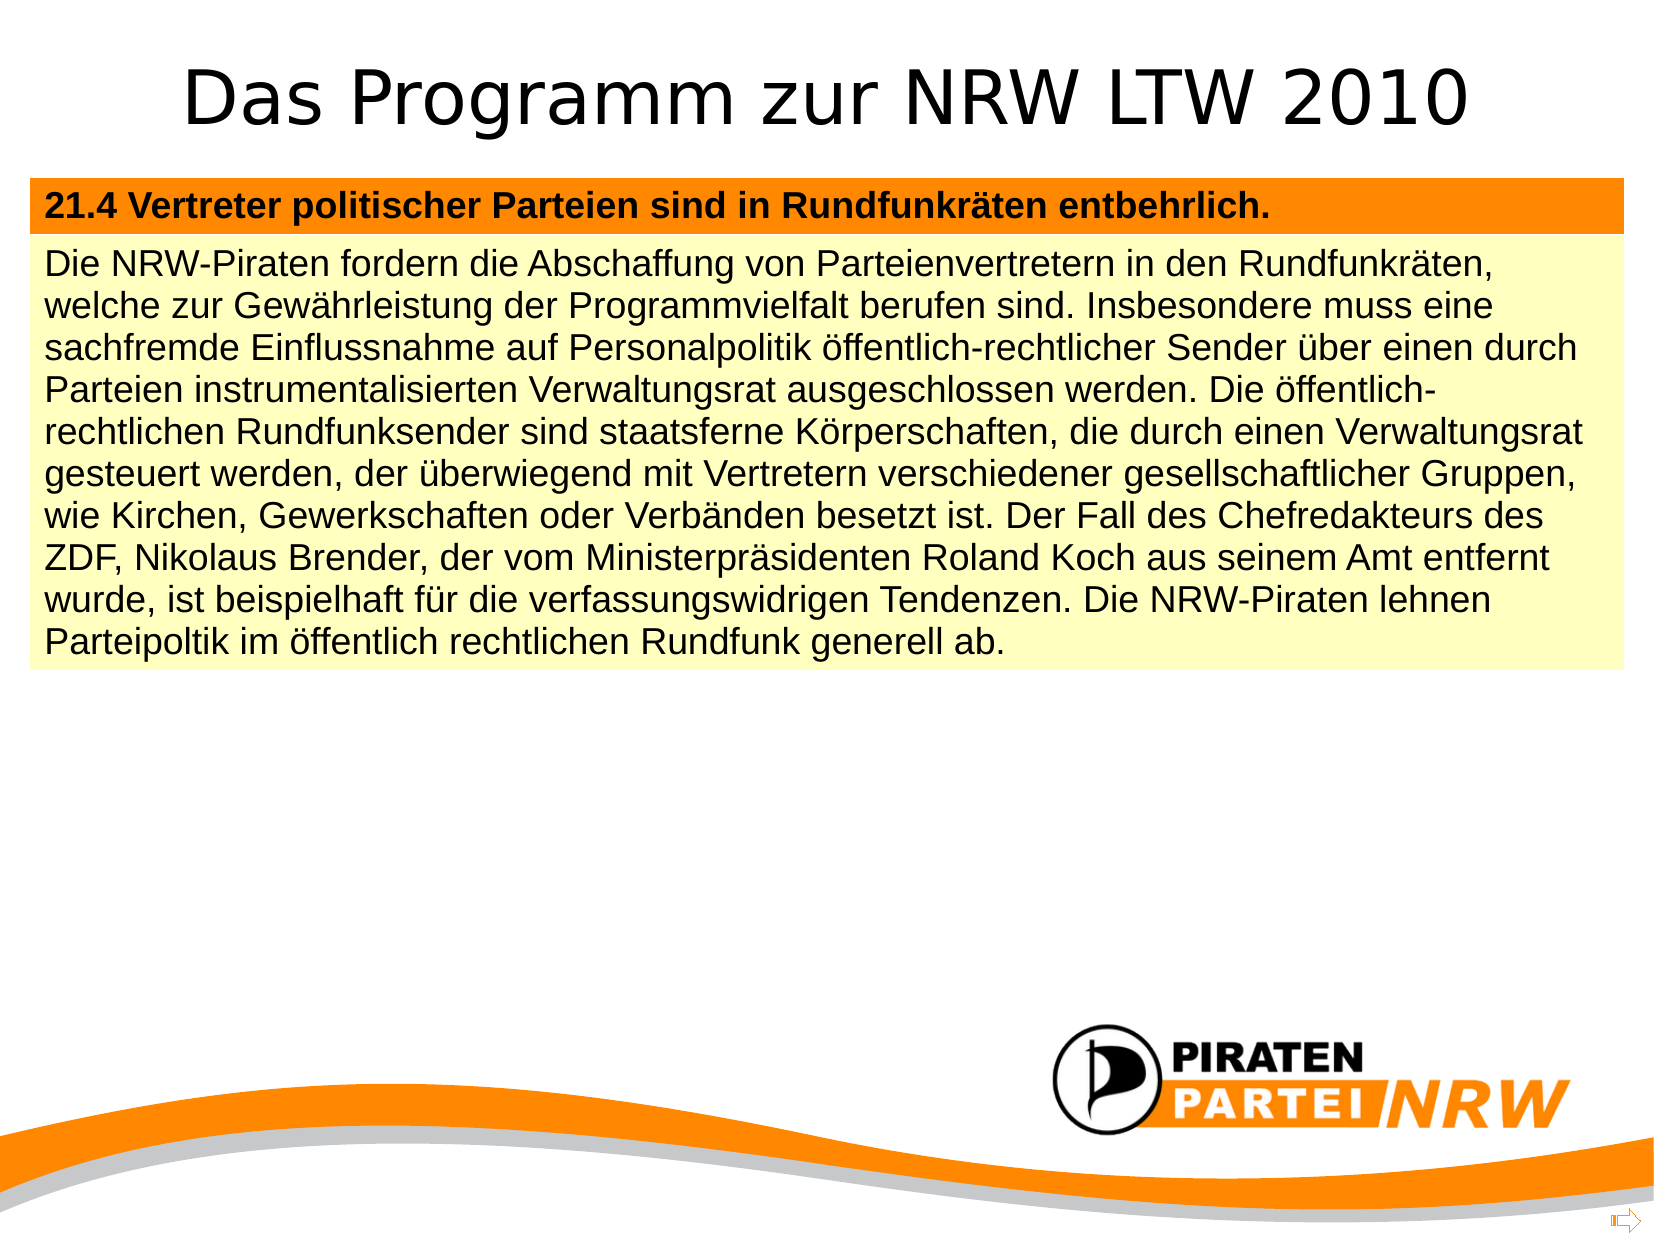

# Das Programm zur NRW LTW 2010
| 21.4 Vertreter politischer Parteien sind in Rundfunkräten entbehrlich. |
| --- |
| Die NRW-Piraten fordern die Abschaffung von Parteienvertretern in den Rundfunkräten, welche zur Gewährleistung der Programmvielfalt berufen sind. Insbesondere muss eine sachfremde Einflussnahme auf Personalpolitik öffentlich-rechtlicher Sender über einen durch Parteien instrumentalisierten Verwaltungsrat ausgeschlossen werden. Die öffentlich-rechtlichen Rundfunksender sind staatsferne Körperschaften, die durch einen Verwaltungsrat gesteuert werden, der überwiegend mit Vertretern verschiedener gesellschaftlicher Gruppen, wie Kirchen, Gewerkschaften oder Verbänden besetzt ist. Der Fall des Chefredakteurs des ZDF, Nikolaus Brender, der vom Ministerpräsidenten Roland Koch aus seinem Amt entfernt wurde, ist beispielhaft für die verfassungswidrigen Tendenzen. Die NRW-Piraten lehnen Parteipoltik im öffentlich rechtlichen Rundfunk generell ab. |